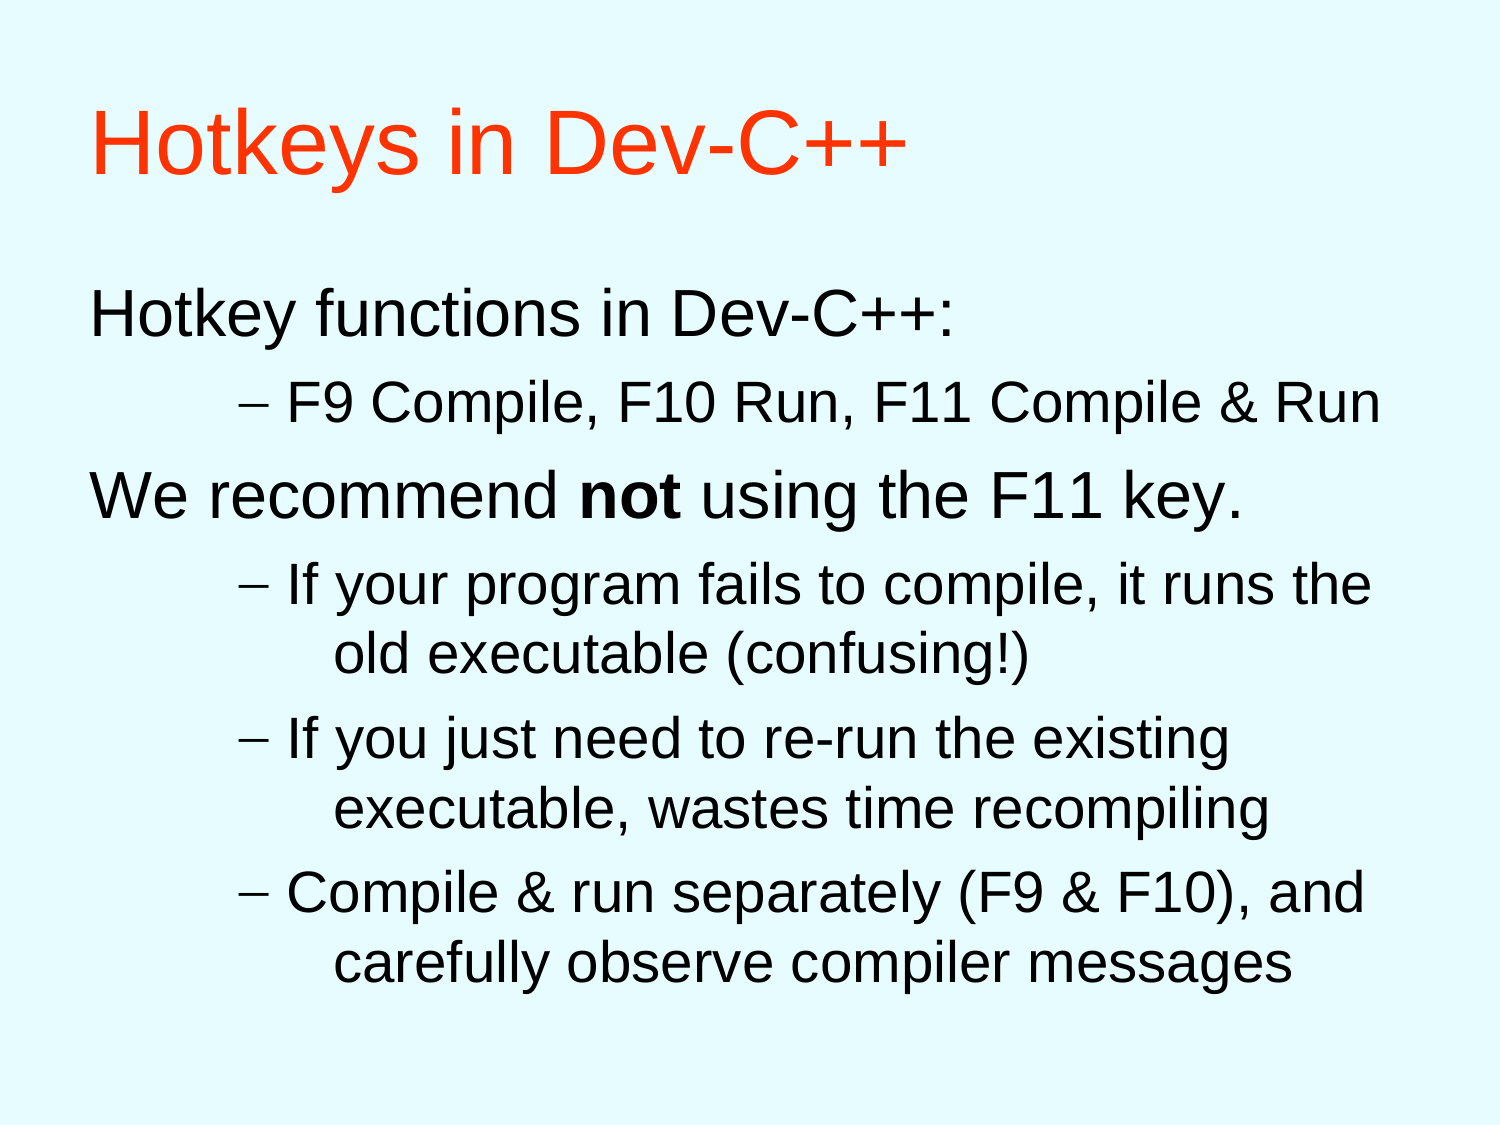

# Hotkeys in Dev-C++
Hotkey functions in Dev-C++:
F9 Compile, F10 Run, F11 Compile & Run
We recommend not using the F11 key.
If your program fails to compile, it runs the old executable (confusing!)
If you just need to re-run the existing executable, wastes time recompiling
Compile & run separately (F9 & F10), and carefully observe compiler messages